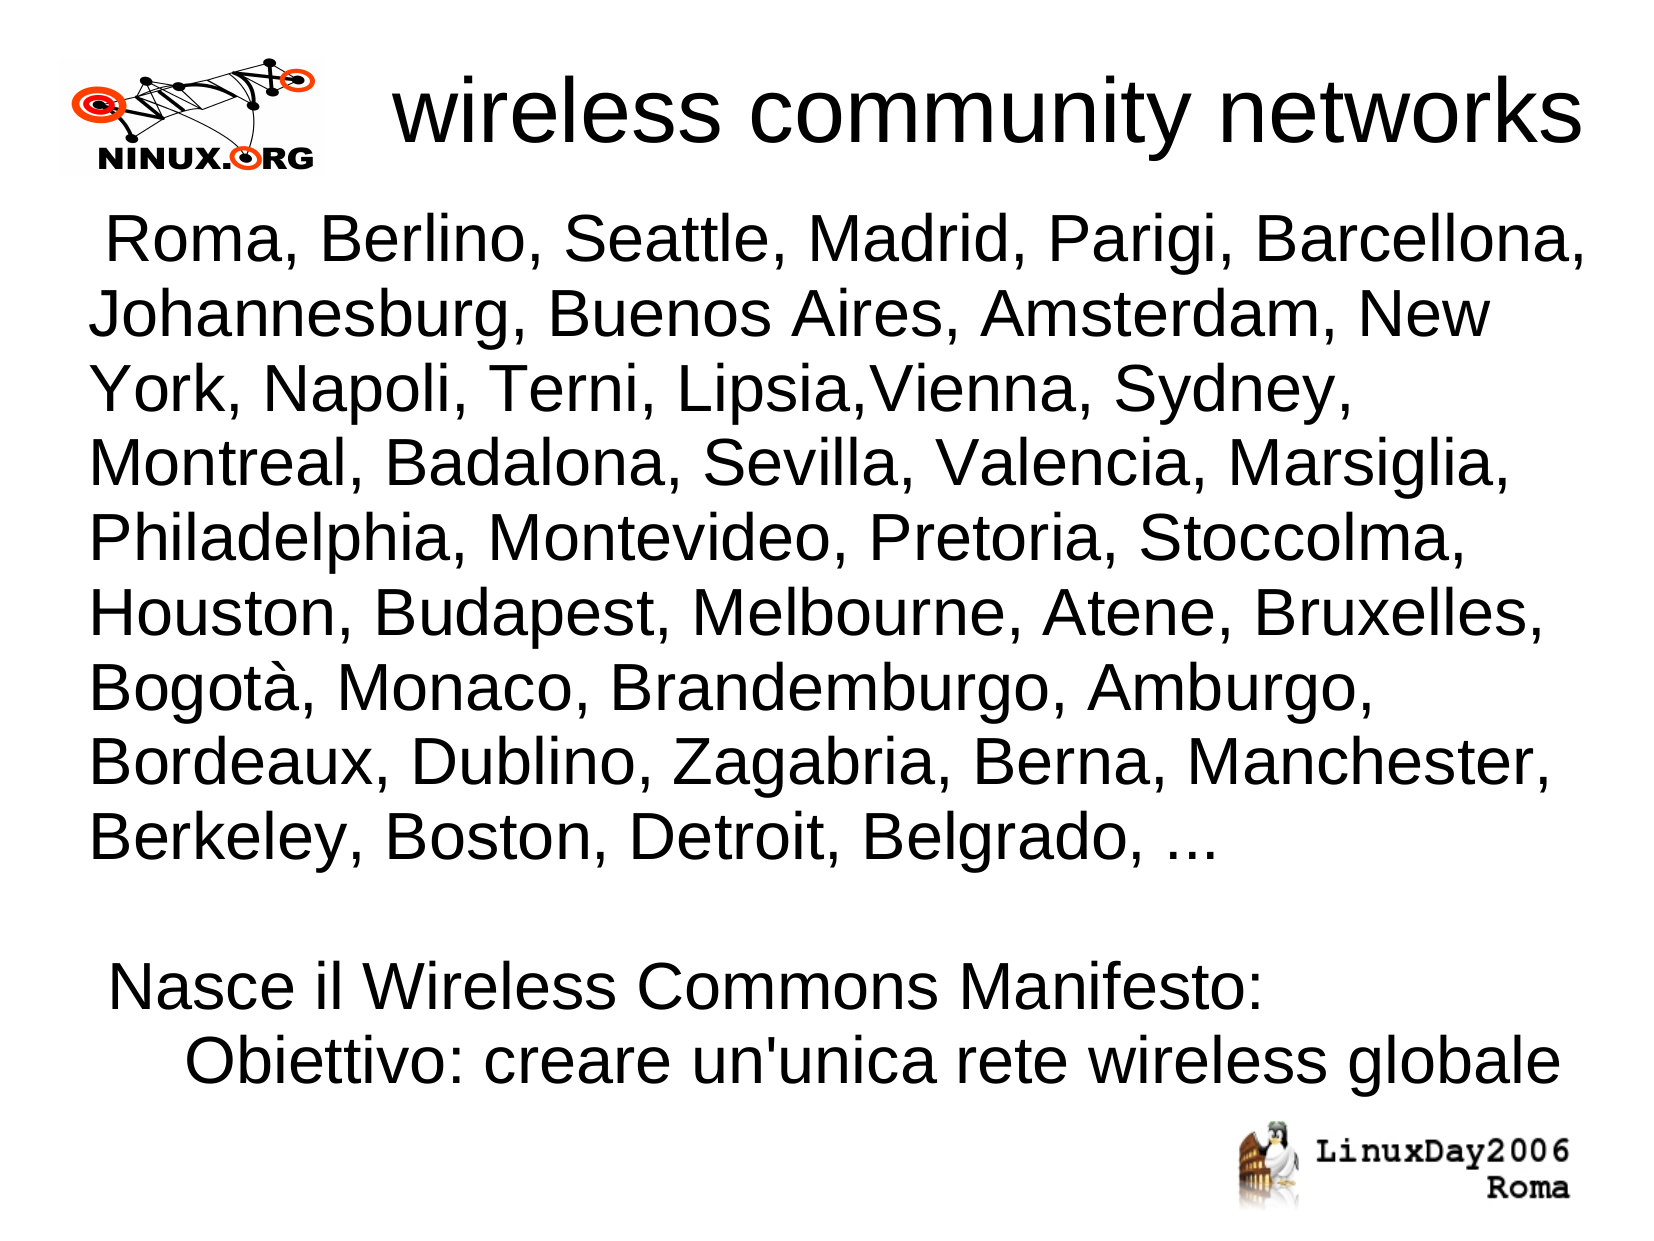

# wireless community networks
 Roma, Berlino, Seattle, Madrid, Parigi, Barcellona, Johannesburg, Buenos Aires, Amsterdam, New York, Napoli, Terni, Lipsia,Vienna, Sydney, Montreal, Badalona, Sevilla, Valencia, Marsiglia, Philadelphia, Montevideo, Pretoria, Stoccolma, Houston, Budapest, Melbourne, Atene, Bruxelles, Bogotà, Monaco, Brandemburgo, Amburgo, Bordeaux, Dublino, Zagabria, Berna, Manchester, Berkeley, Boston, Detroit, Belgrado, ...
 Nasce il Wireless Commons Manifesto:
Obiettivo: creare un'unica rete wireless globale